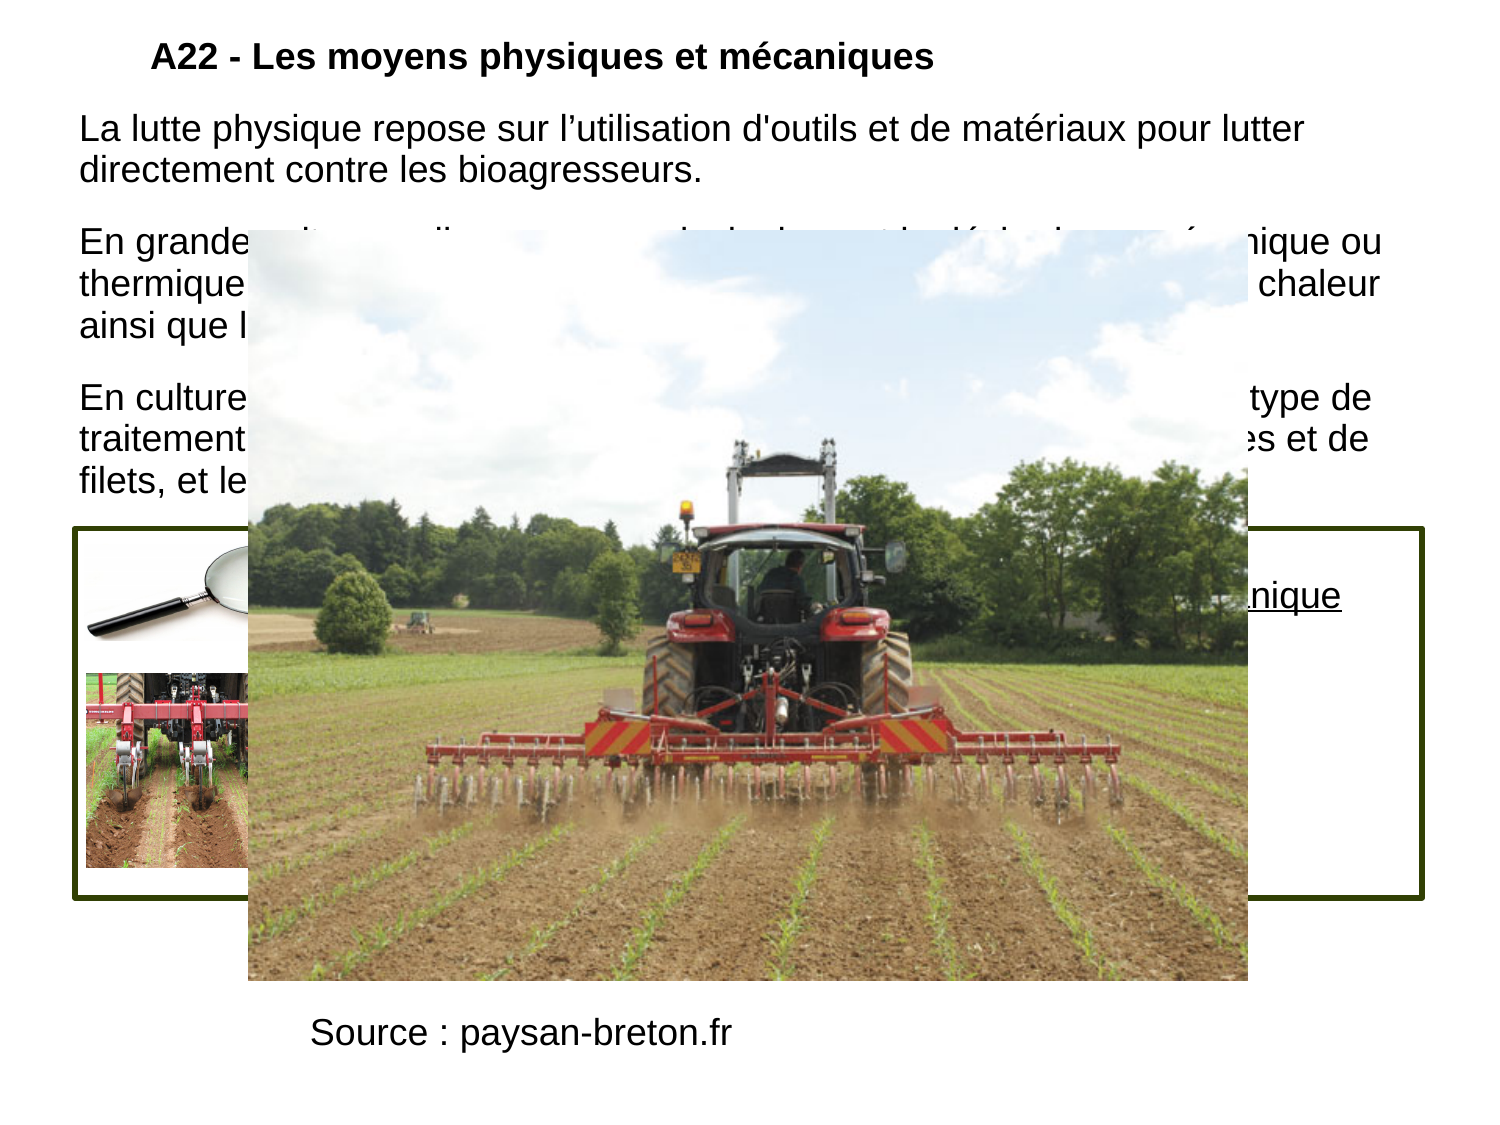

# A22 - Les moyens physiques et mécaniques
La lutte physique repose sur l’utilisation d'outils et de matériaux pour lutter directement contre les bioagresseurs.
En grande cultures, elle concerne principalement le désherbage mécanique ou thermique, le défanage mécanique ou thermique, la désinfection par la chaleur ainsi que la couverture des sols.
En cultures légumières et horticole on peut également utiliser un autre type de traitement thermique, la solarisation, les apports d'eau, la pose de voiles et de filets, et les pièges englués.
Consultez une fiche générique sur le désherbage mécanique des grandes cultures
Consultez ensuite la fiche désherbage mécanique , qui présente les critères de choix des différents appareils disponibles
Source : paysan-breton.fr